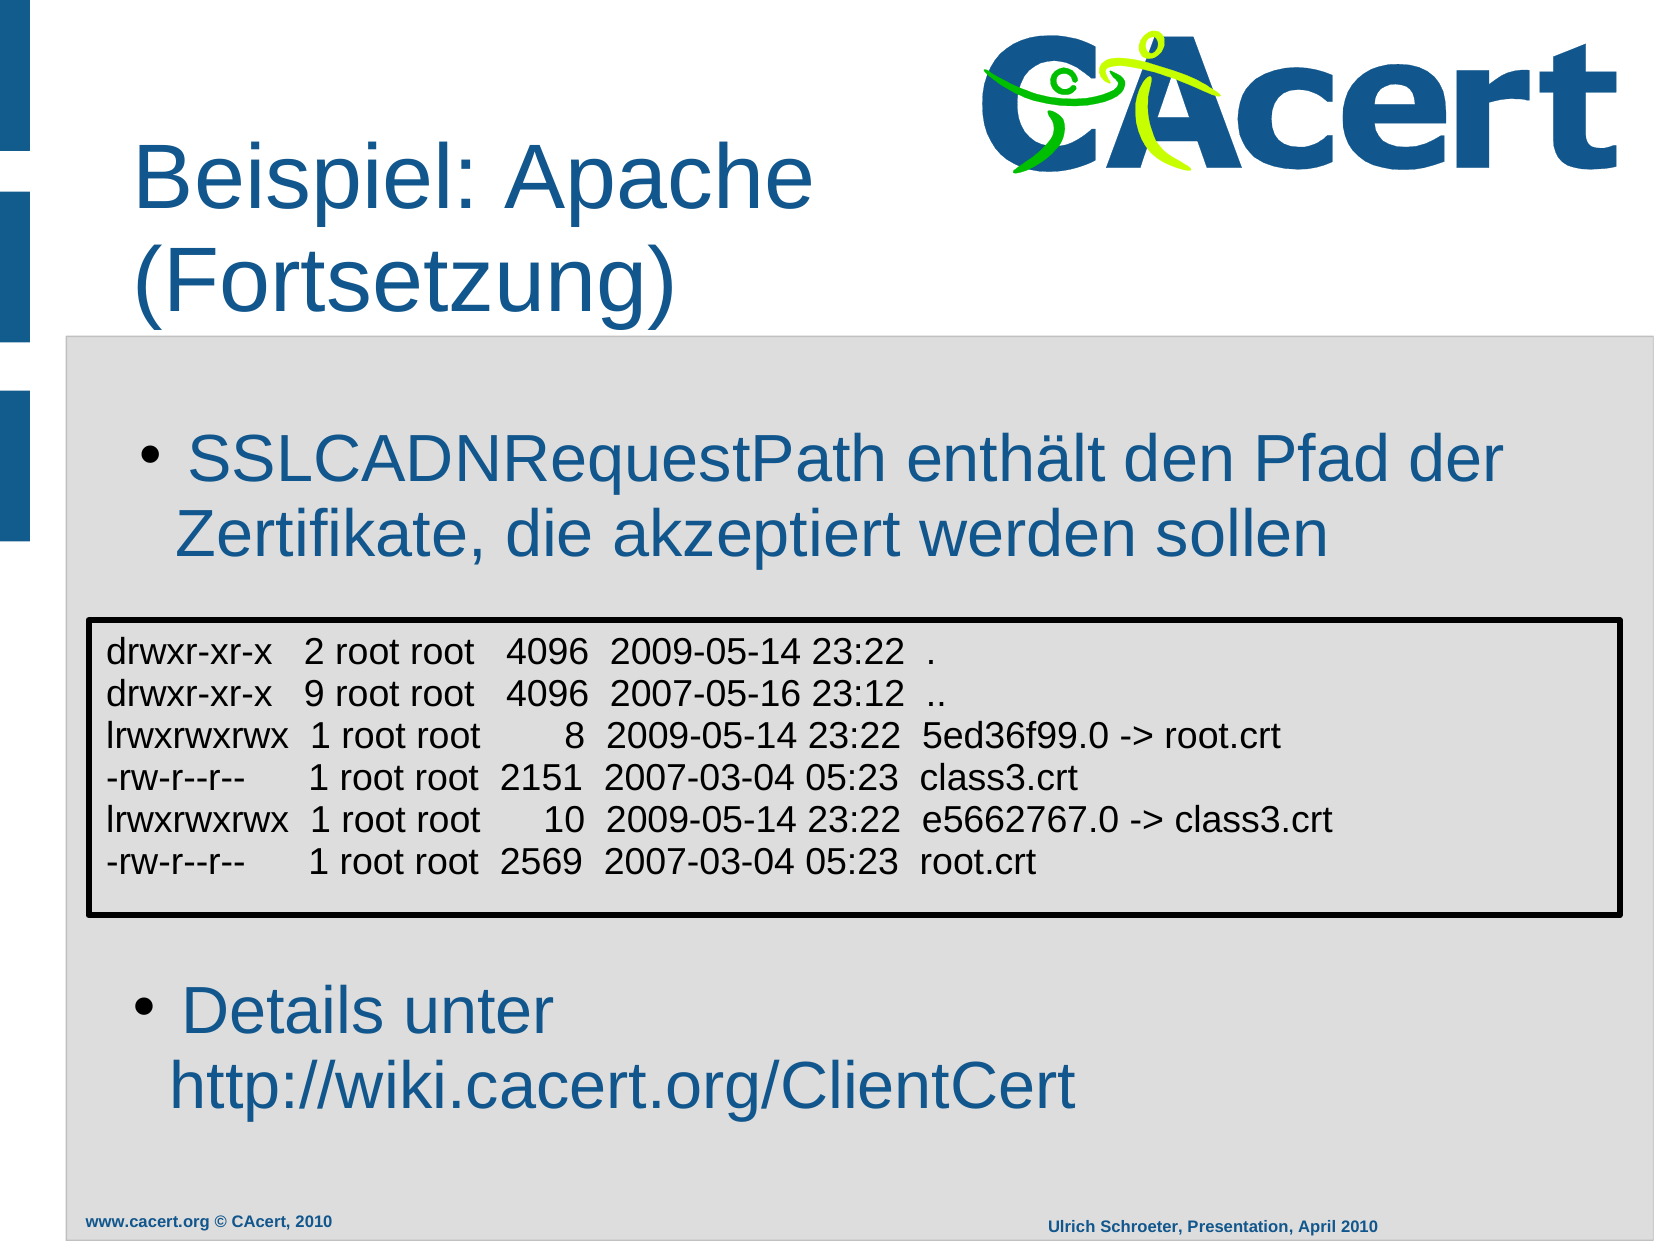

Beispiel: Apache
(Fortsetzung)
 SSLCADNRequestPath enthält den Pfad der
 Zertifikate, die akzeptiert werden sollen
drwxr-xr-x 2 root root 4096 2009-05-14 23:22 .
drwxr-xr-x 9 root root 4096 2007-05-16 23:12 ..
lrwxrwxrwx 1 root root 8 2009-05-14 23:22 5ed36f99.0 -> root.crt
-rw-r--r-- 1 root root 2151 2007-03-04 05:23 class3.crt
lrwxrwxrwx 1 root root 10 2009-05-14 23:22 e5662767.0 -> class3.crt
-rw-r--r-- 1 root root 2569 2007-03-04 05:23 root.crt
 Details unter
 http://wiki.cacert.org/ClientCert